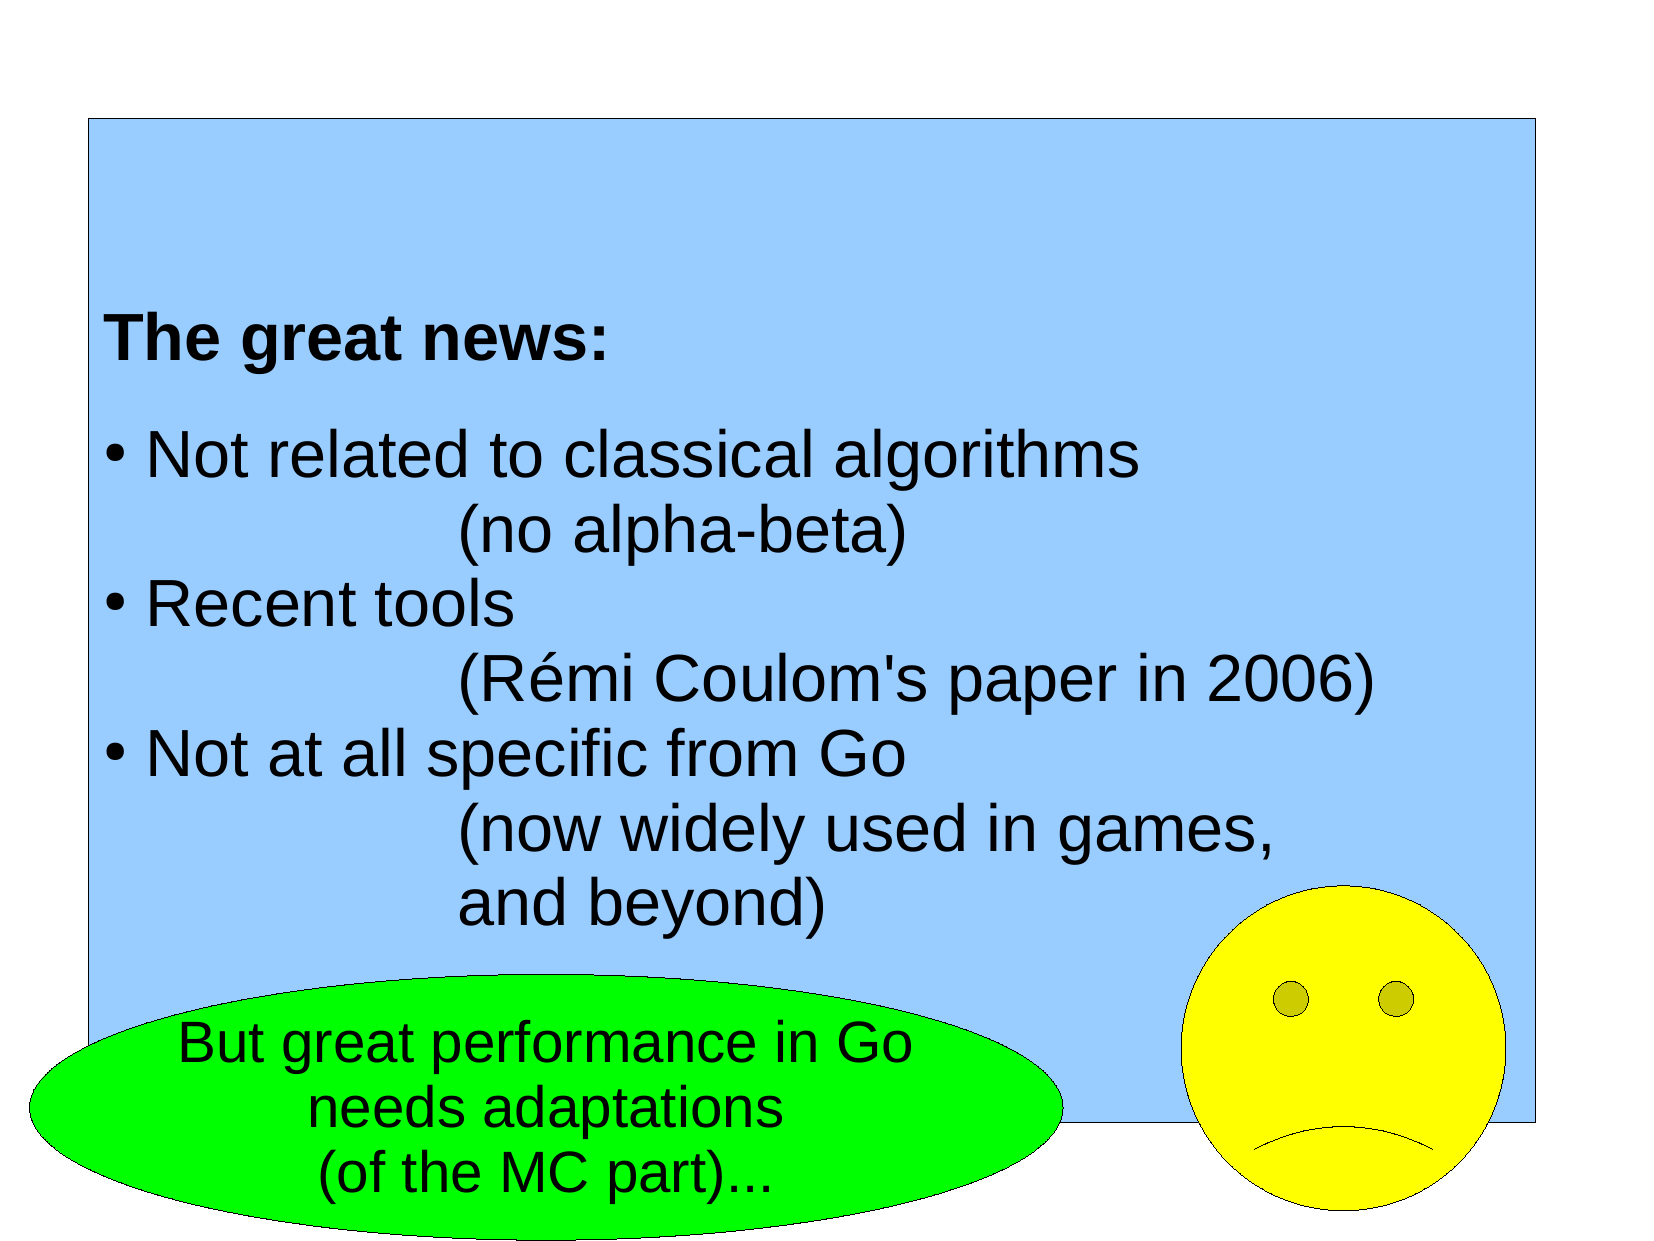

The great news:
 Not related to classical algorithms
(no alpha-beta)
 Recent tools
(Rémi Coulom's paper in 2006)
 Not at all specific from Go
(now widely used in games,
and beyond)
But great performance in Go
needs adaptations
(of the MC part)...